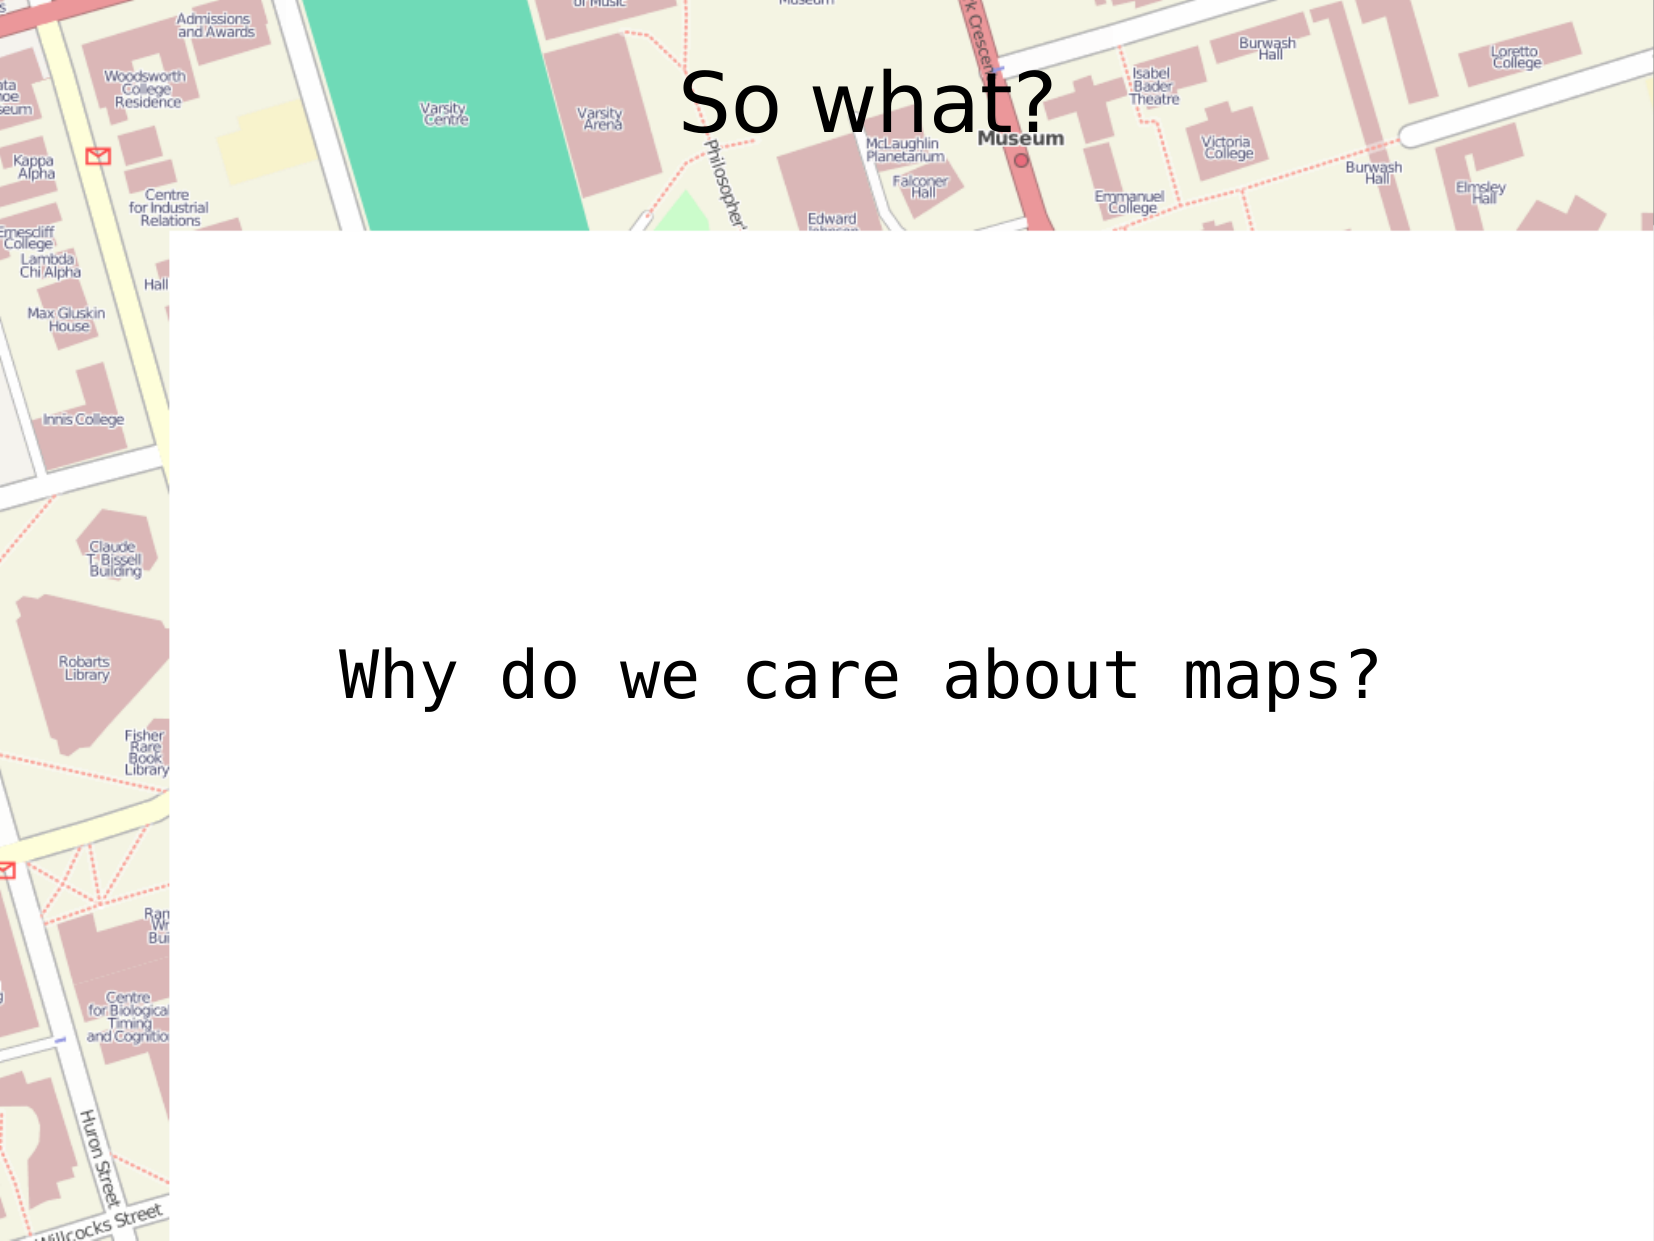

# So what?
Why do we care about maps?